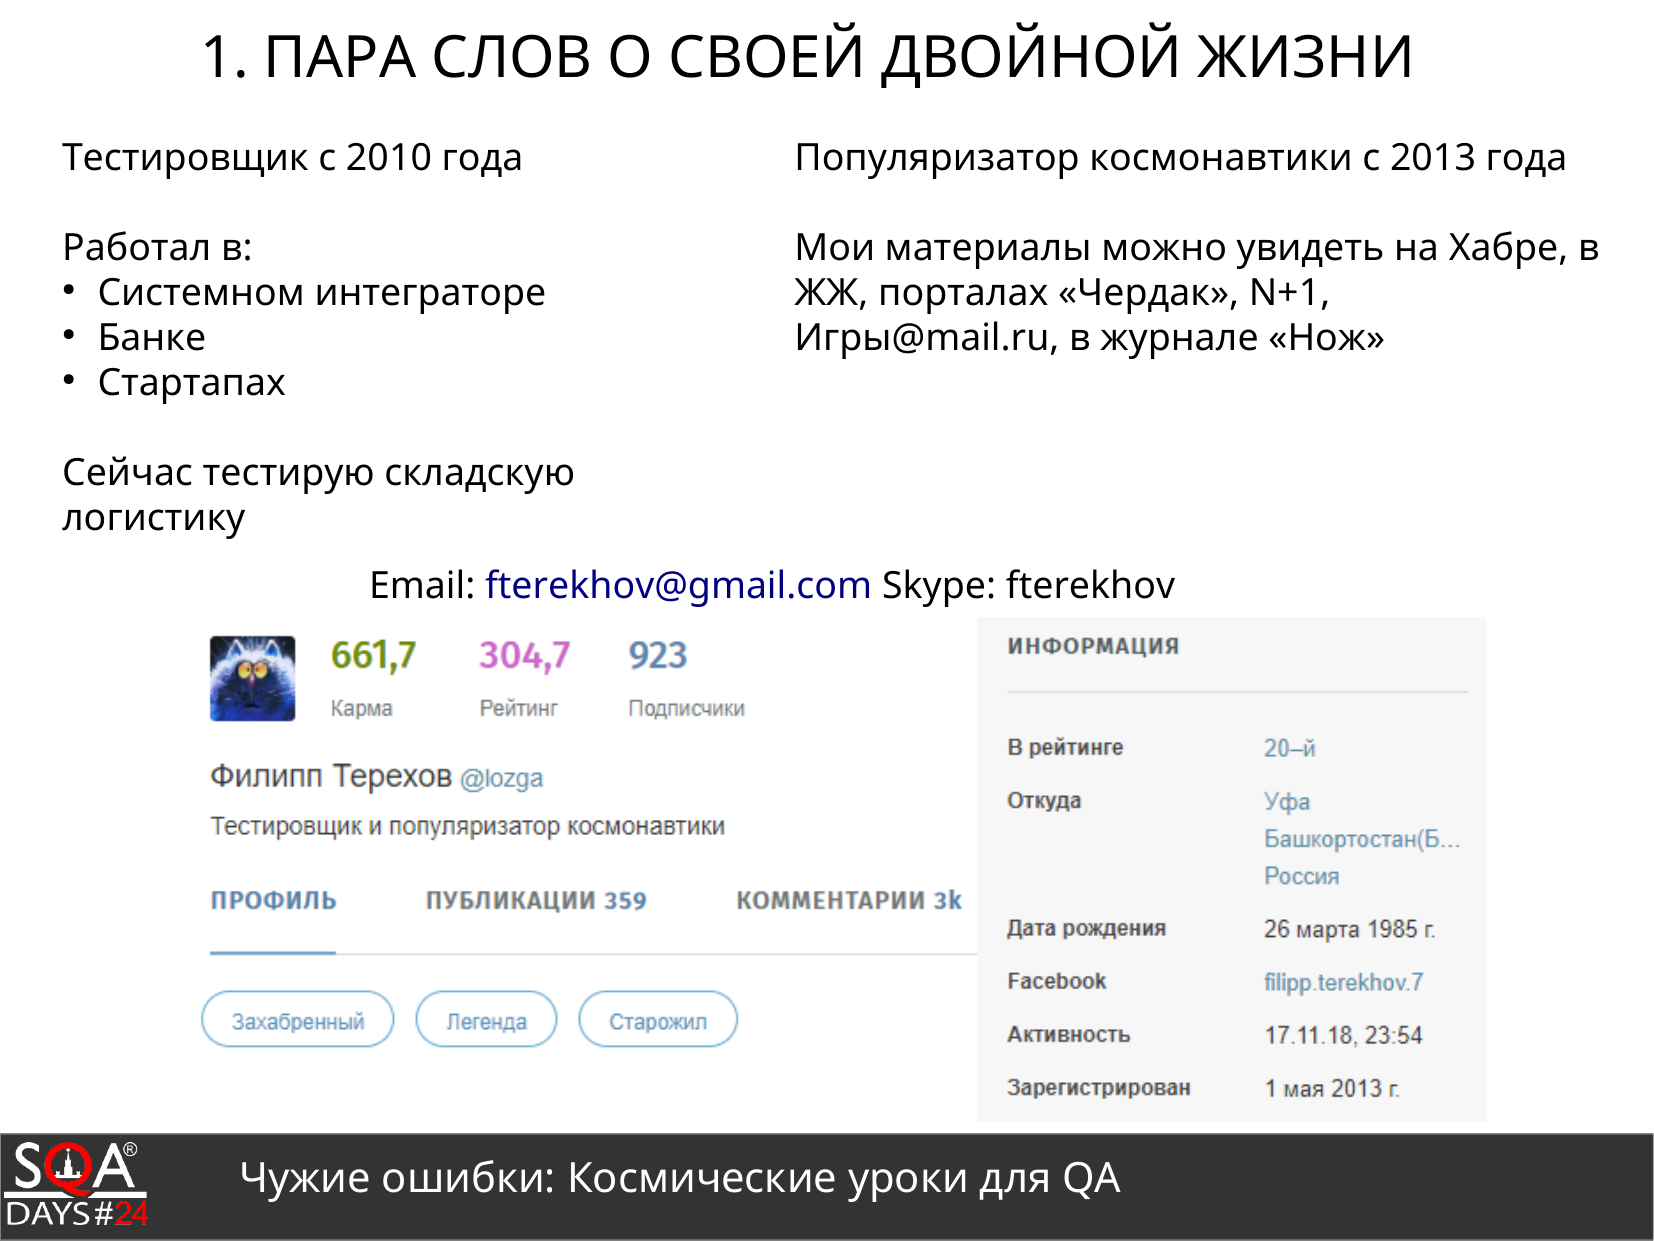

1. ПАРА СЛОВ О СВОЕЙ ДВОЙНОЙ ЖИЗНИ
Тестировщик с 2010 года
Работал в:
Системном интеграторе
Банке
Стартапах
Сейчас тестирую складскую логистику
Популяризатор космонавтики с 2013 года
Мои материалы можно увидеть на Хабре, в ЖЖ, порталах «Чердак», N+1, Игры@mail.ru, в журнале «Нож»
Email: fterekhov@gmail.com Skype: fterekhov
Чужие ошибки: Космические уроки для QA